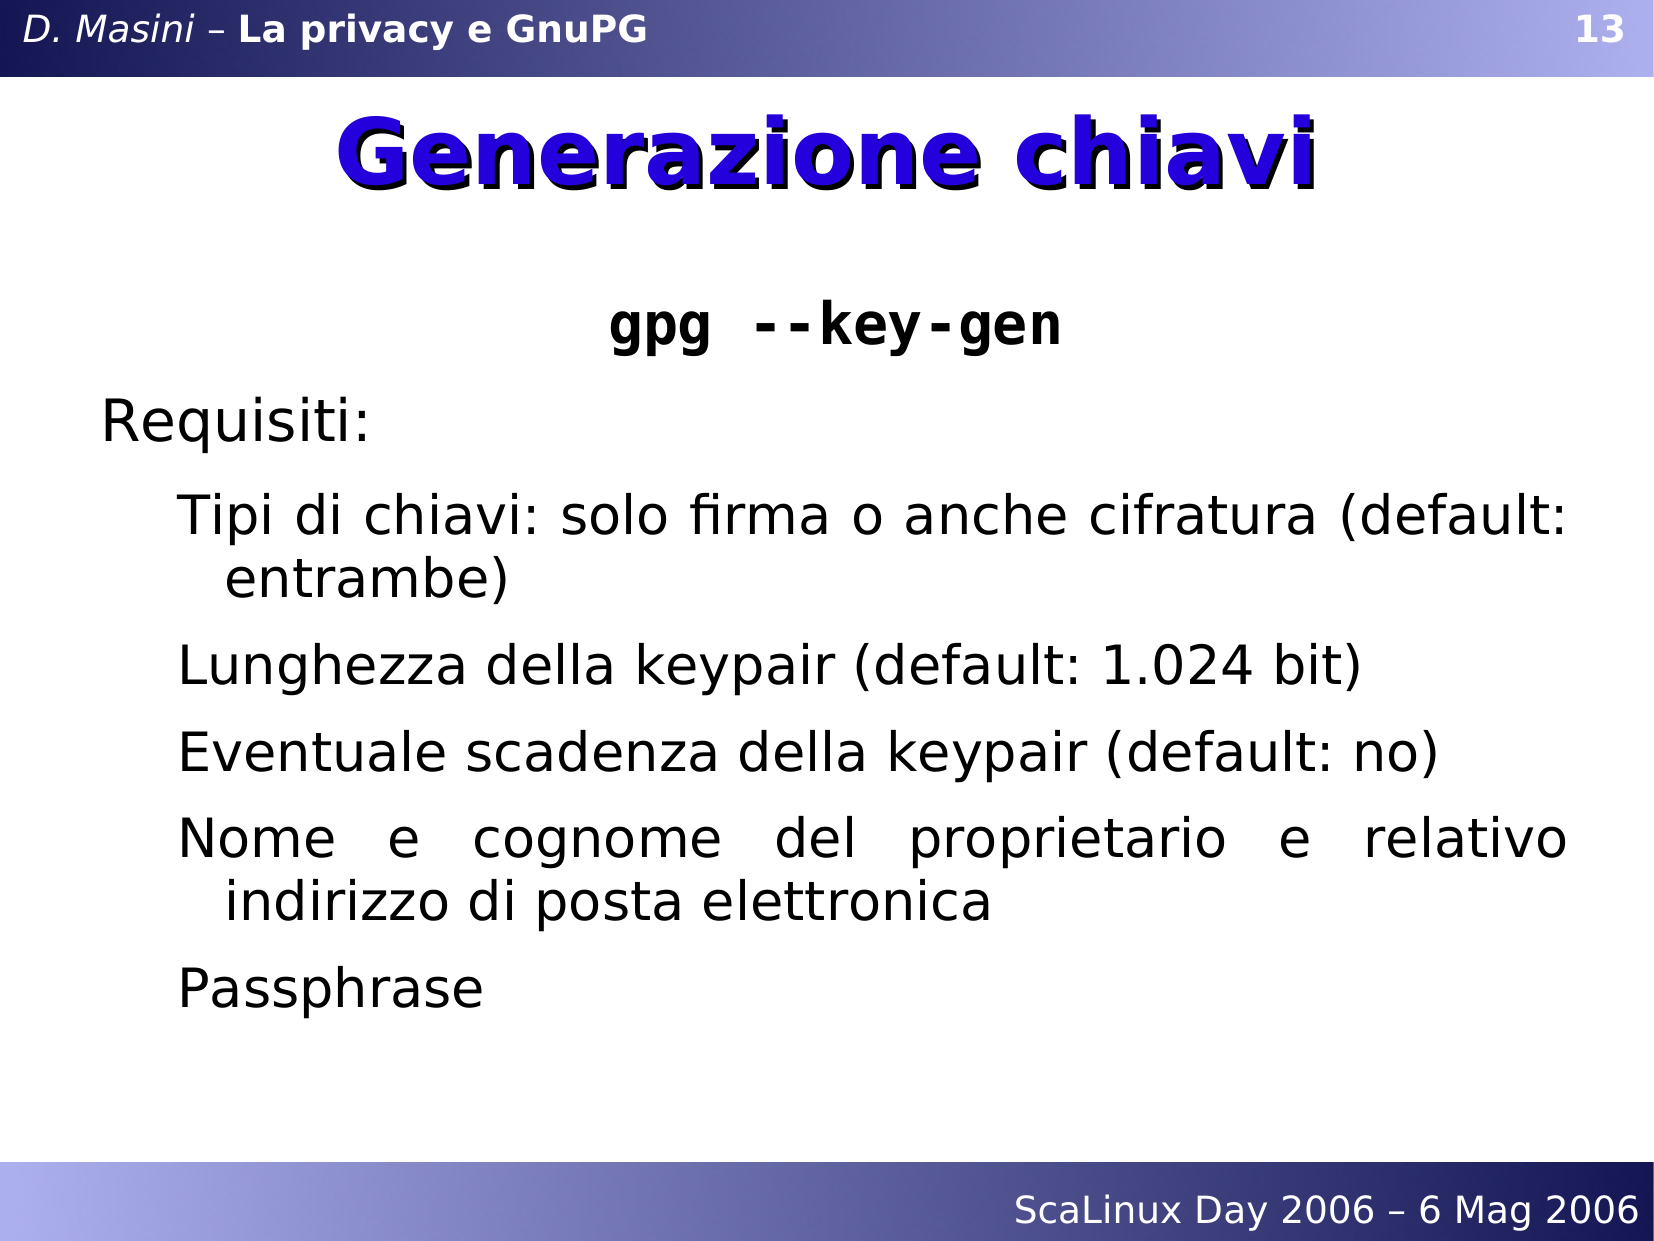

D. Masini – La privacy e GnuPG
# Generazione chiavi
gpg --key-gen
Requisiti:
Tipi di chiavi: solo firma o anche cifratura (default: entrambe)
Lunghezza della keypair (default: 1.024 bit)
Eventuale scadenza della keypair (default: no)
Nome e cognome del proprietario e relativo indirizzo di posta elettronica
Passphrase
ScaLinux Day 2006 – 6 Mag 2006